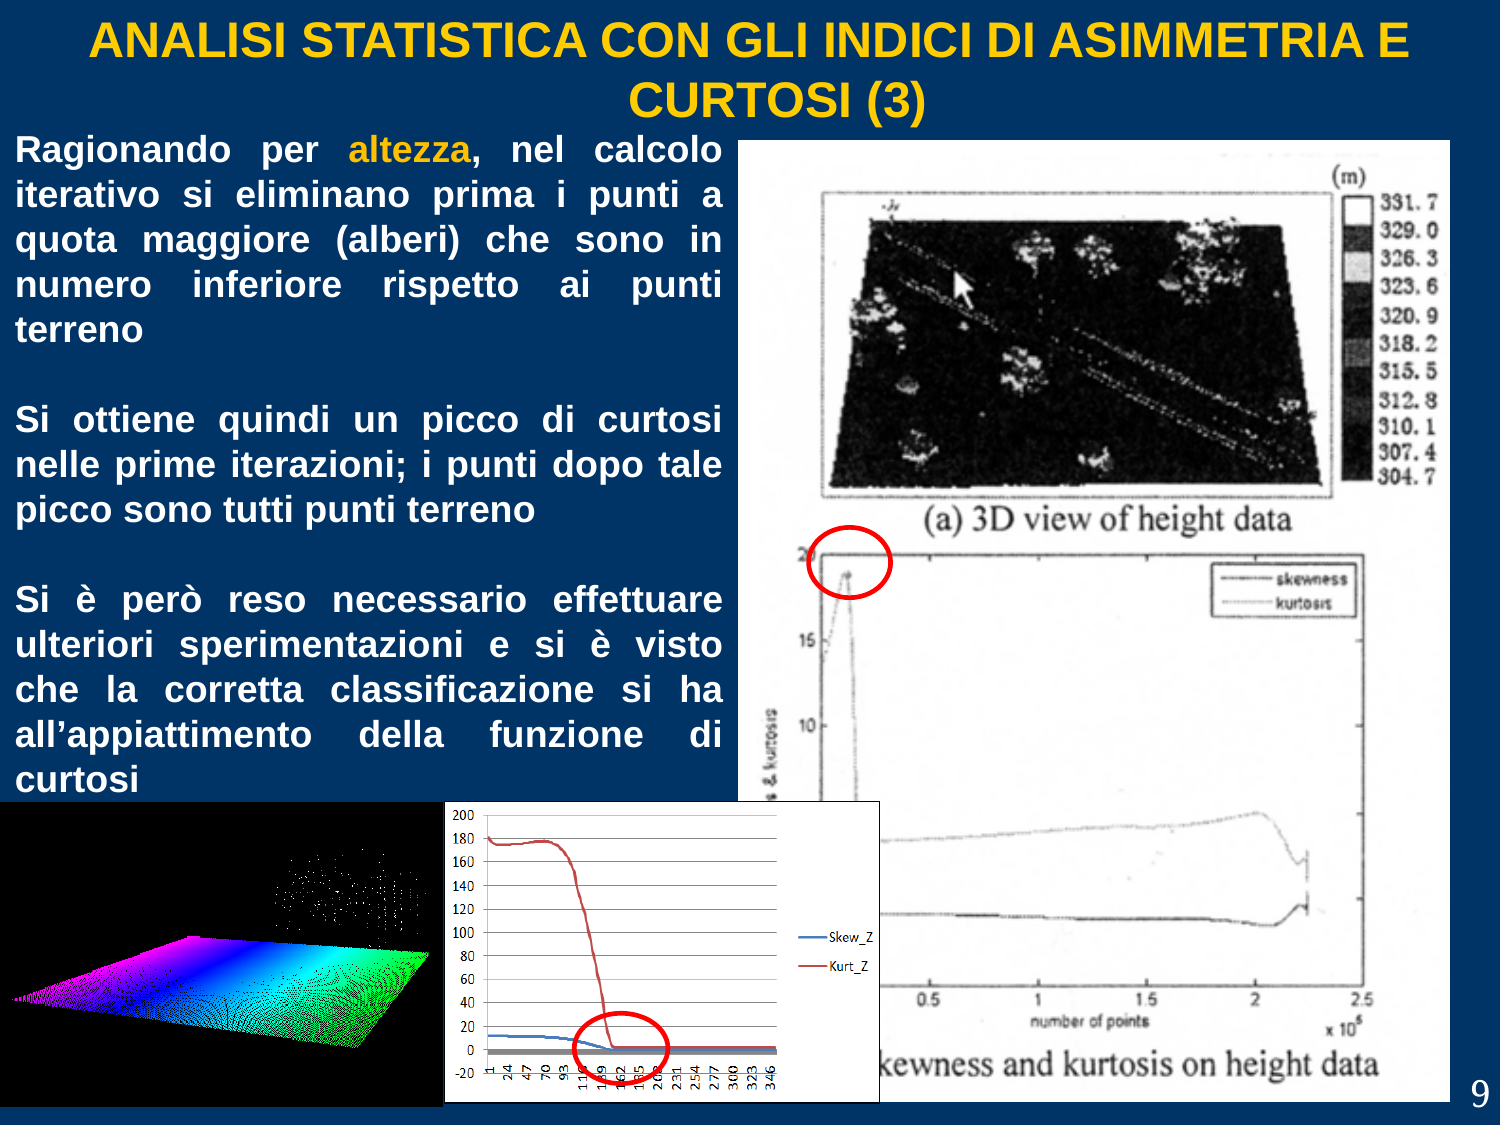

ANALISI STATISTICA CON GLI INDICI DI ASIMMETRIA E CURTOSI (3)
Ragionando per altezza, nel calcolo iterativo si eliminano prima i punti a quota maggiore (alberi) che sono in numero inferiore rispetto ai punti terreno
Si ottiene quindi un picco di curtosi nelle prime iterazioni; i punti dopo tale picco sono tutti punti terreno
Si è però reso necessario effettuare ulteriori sperimentazioni e si è visto che la corretta classificazione si ha all’appiattimento della funzione di curtosi